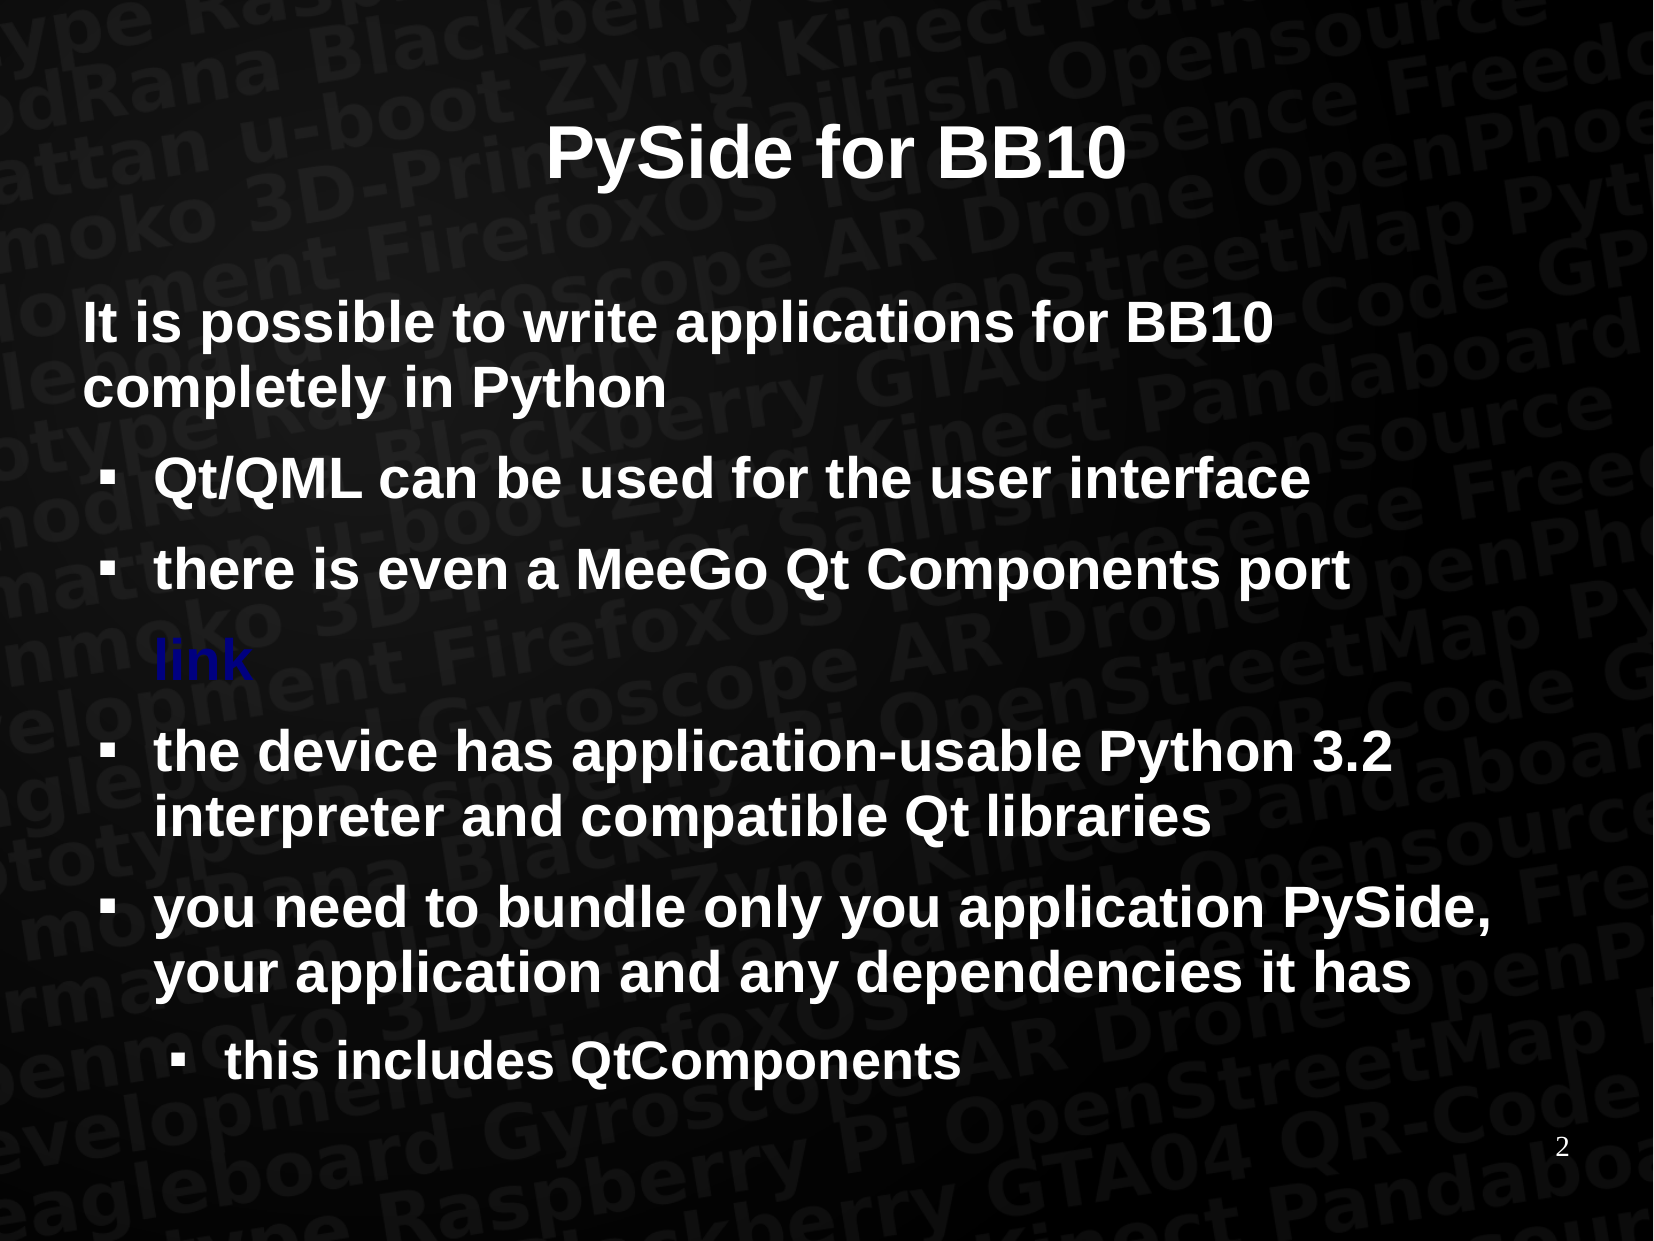

# PySide for BB10
It is possible to write applications for BB10 completely in Python
Qt/QML can be used for the user interface
there is even a MeeGo Qt Components port
link
the device has application-usable Python 3.2 interpreter and compatible Qt libraries
you need to bundle only you application PySide, your application and any dependencies it has
this includes QtComponents
2